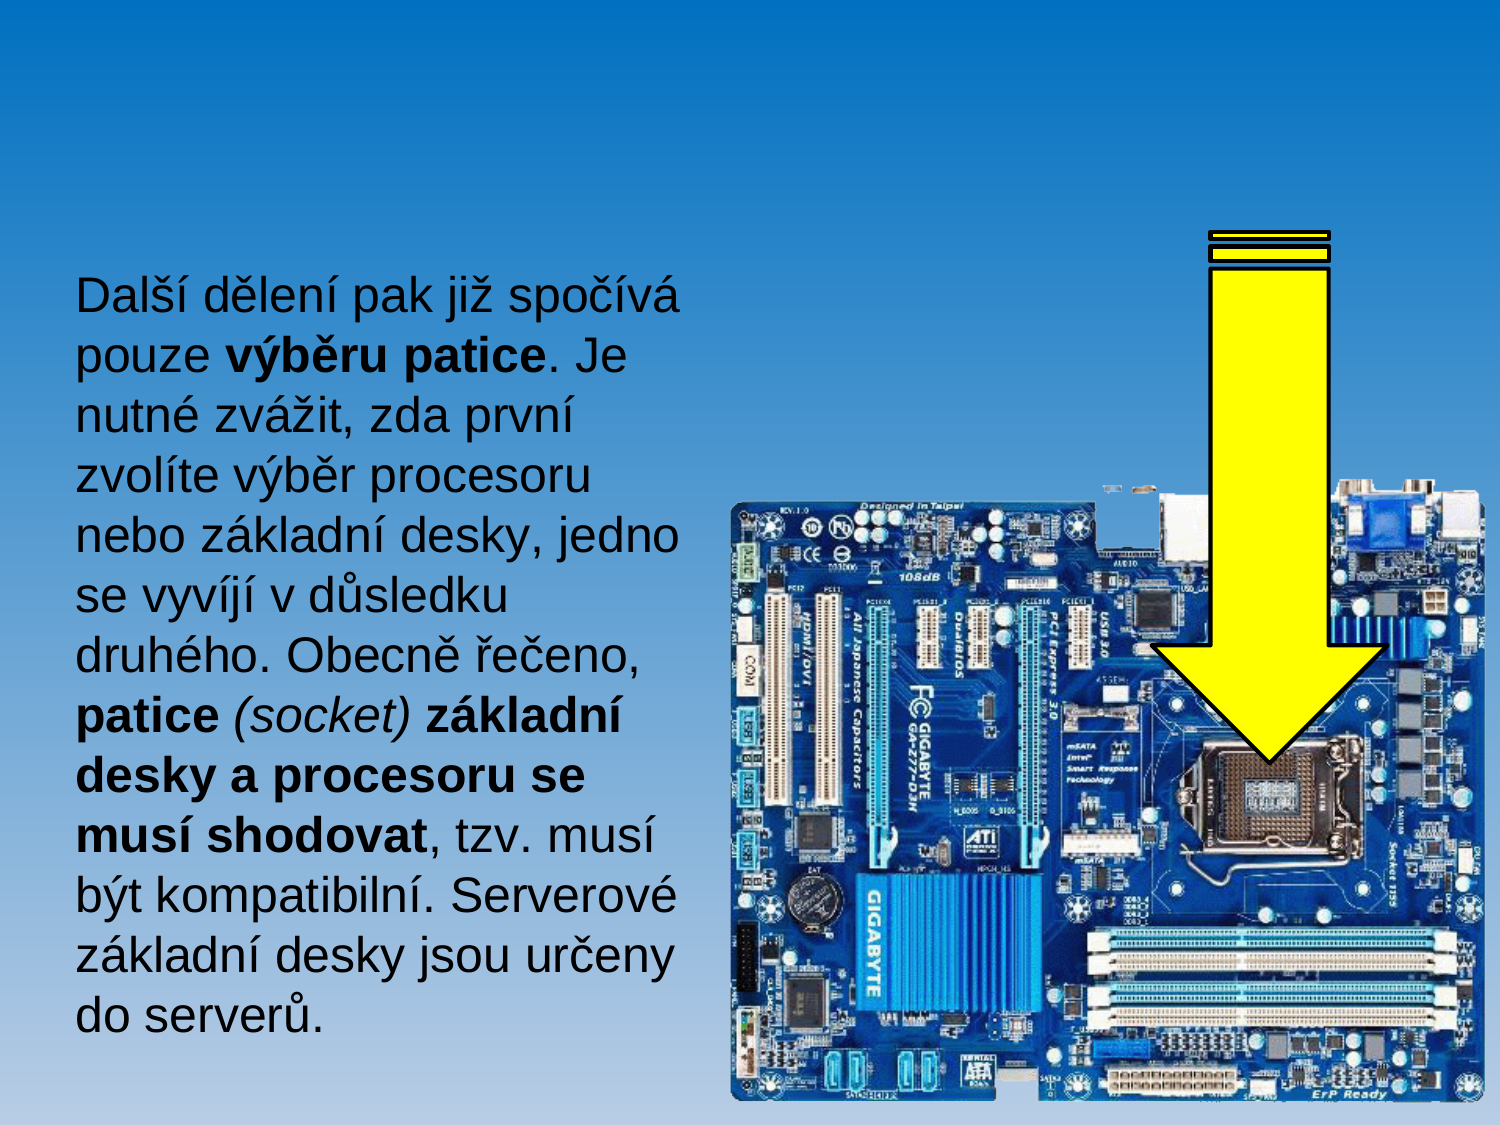

# Další dělení pak již spočívá pouze výběru patice. Je nutné zvážit, zda první zvolíte výběr procesoru nebo základní desky, jedno se vyvíjí v důsledku druhého. Obecně řečeno, patice (socket) základní desky a procesoru se musí shodovat, tzv. musí být kompatibilní. Serverové základní desky jsou určeny do serverů.